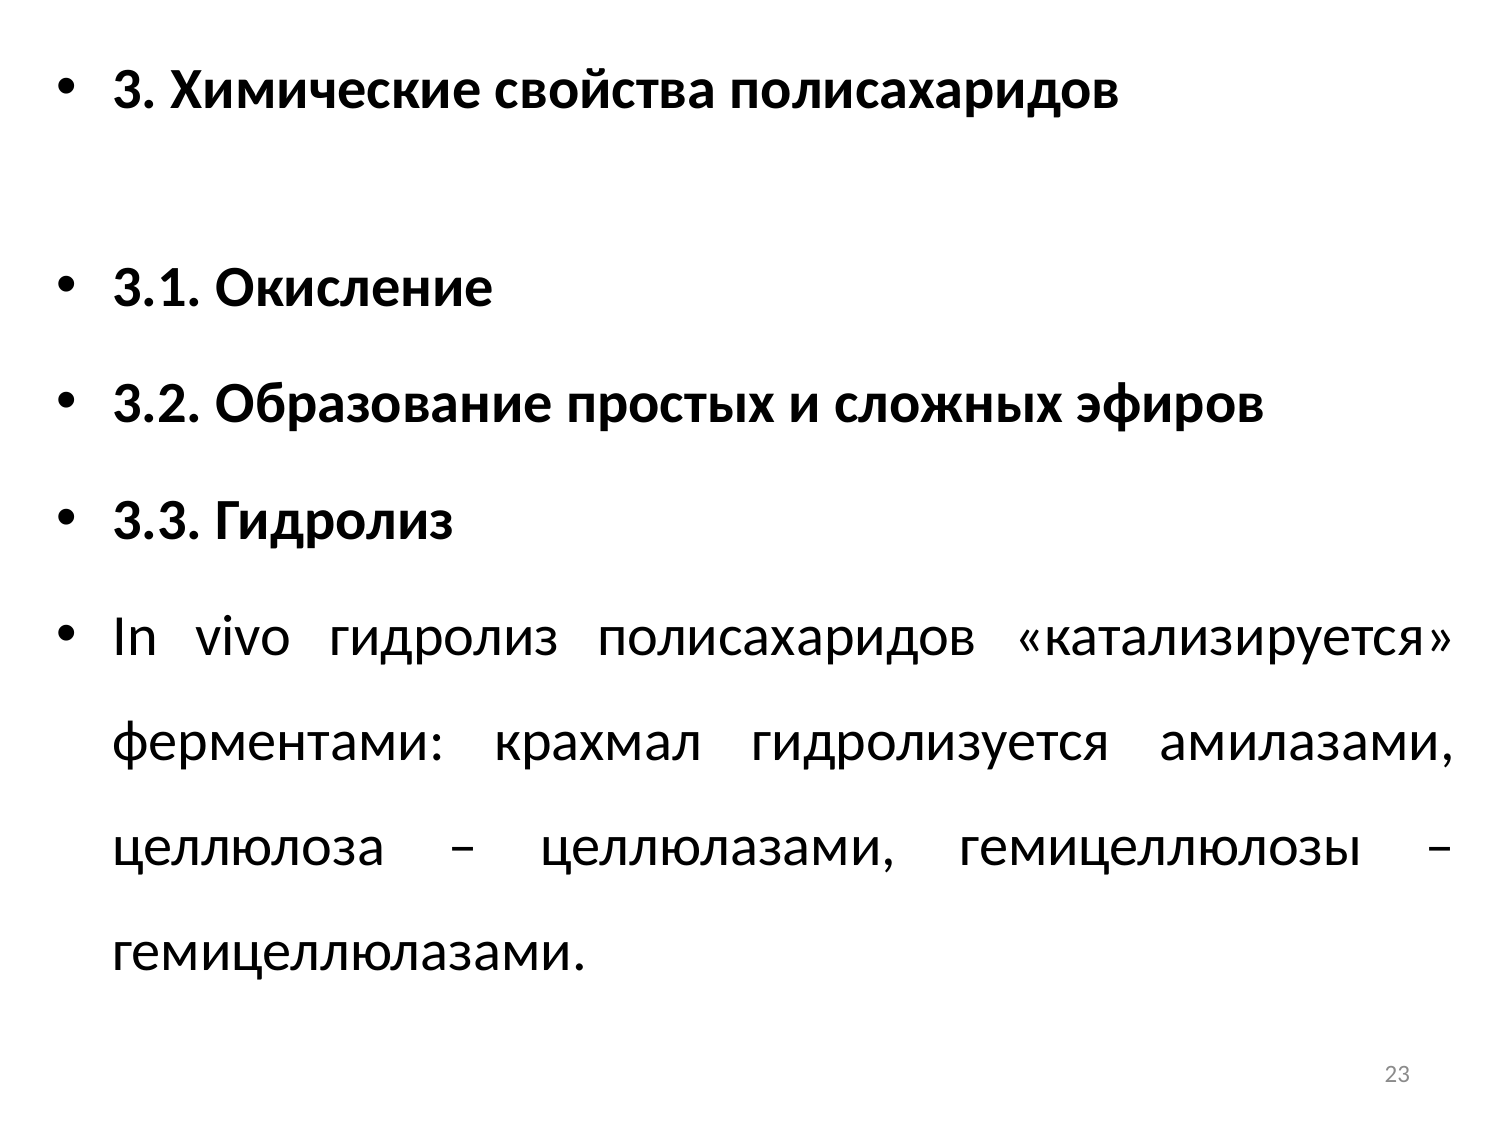

# 3. Химические свойства полисахаридов
3.1. Окисление
3.2. Образование простых и сложных эфиров
3.3. Гидролиз
In vivo гидролиз полисахаридов «катализируется» ферментами: крахмал гидролизуется амилазами, целлюлоза – целлюлазами, гемицеллюлозы – гемицеллюлазами.